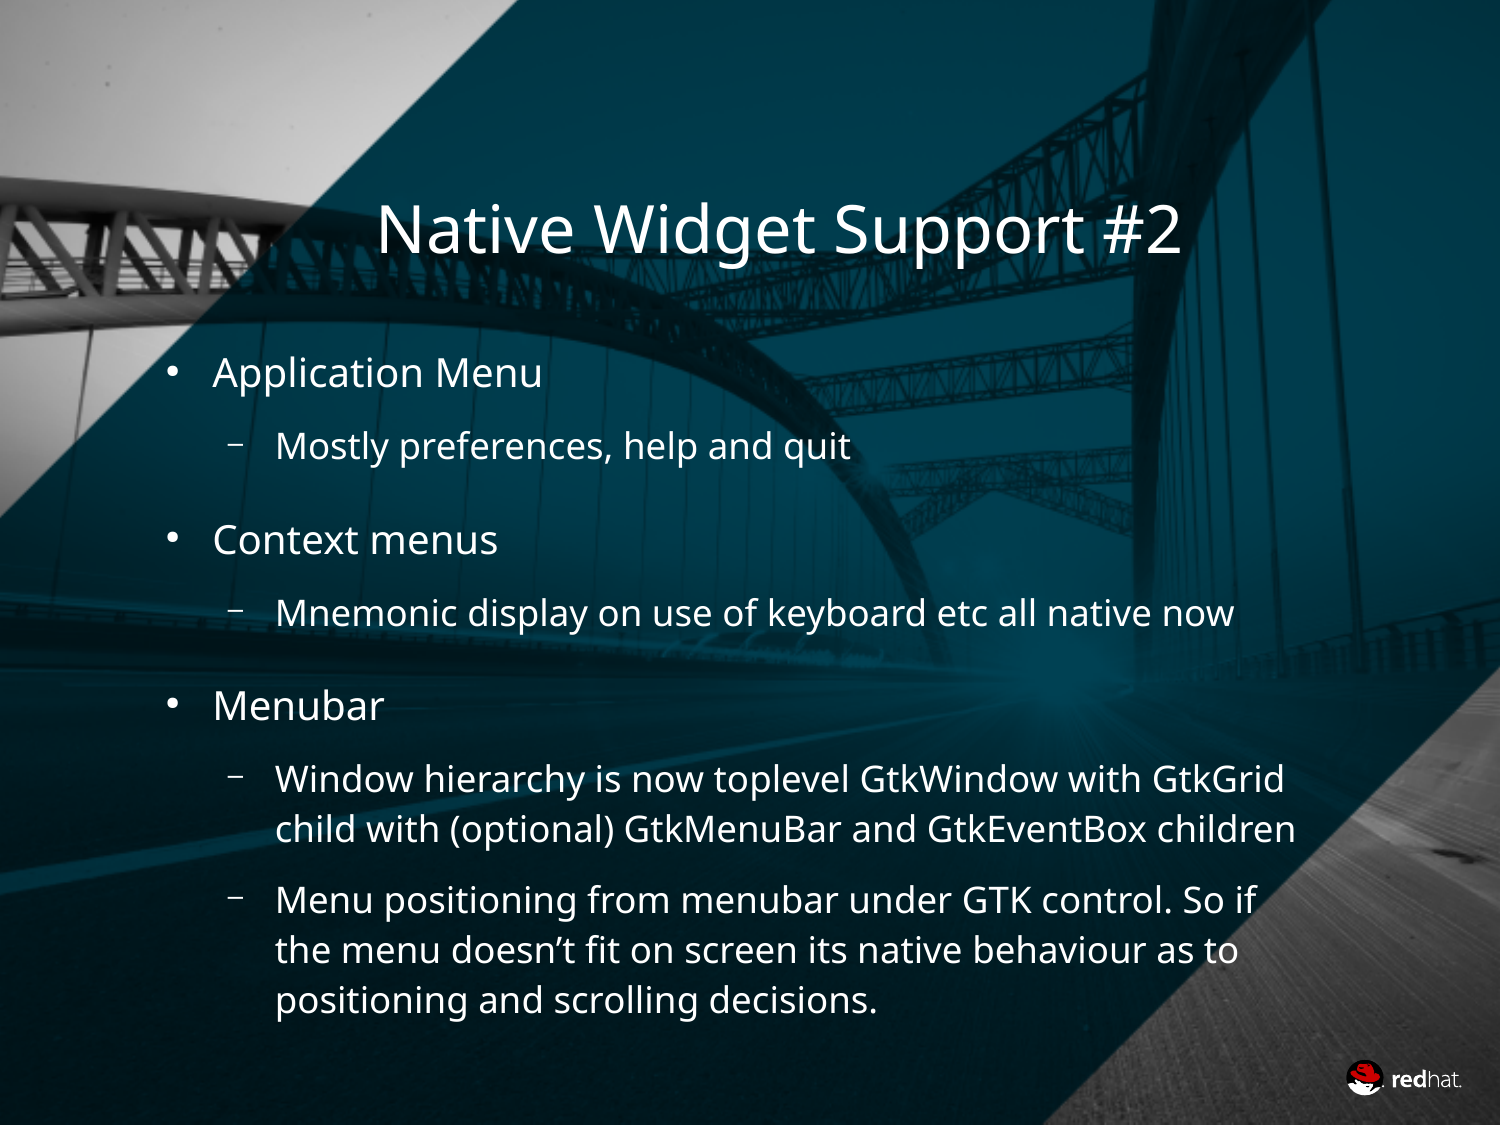

# Native Widget Support #2
Application Menu
Mostly preferences, help and quit
Context menus
Mnemonic display on use of keyboard etc all native now
Menubar
Window hierarchy is now toplevel GtkWindow with GtkGrid child with (optional) GtkMenuBar and GtkEventBox children
Menu positioning from menubar under GTK control. So if the menu doesn’t fit on screen its native behaviour as to positioning and scrolling decisions.
INSERT DESIGNATOR, IF NEEDED
4